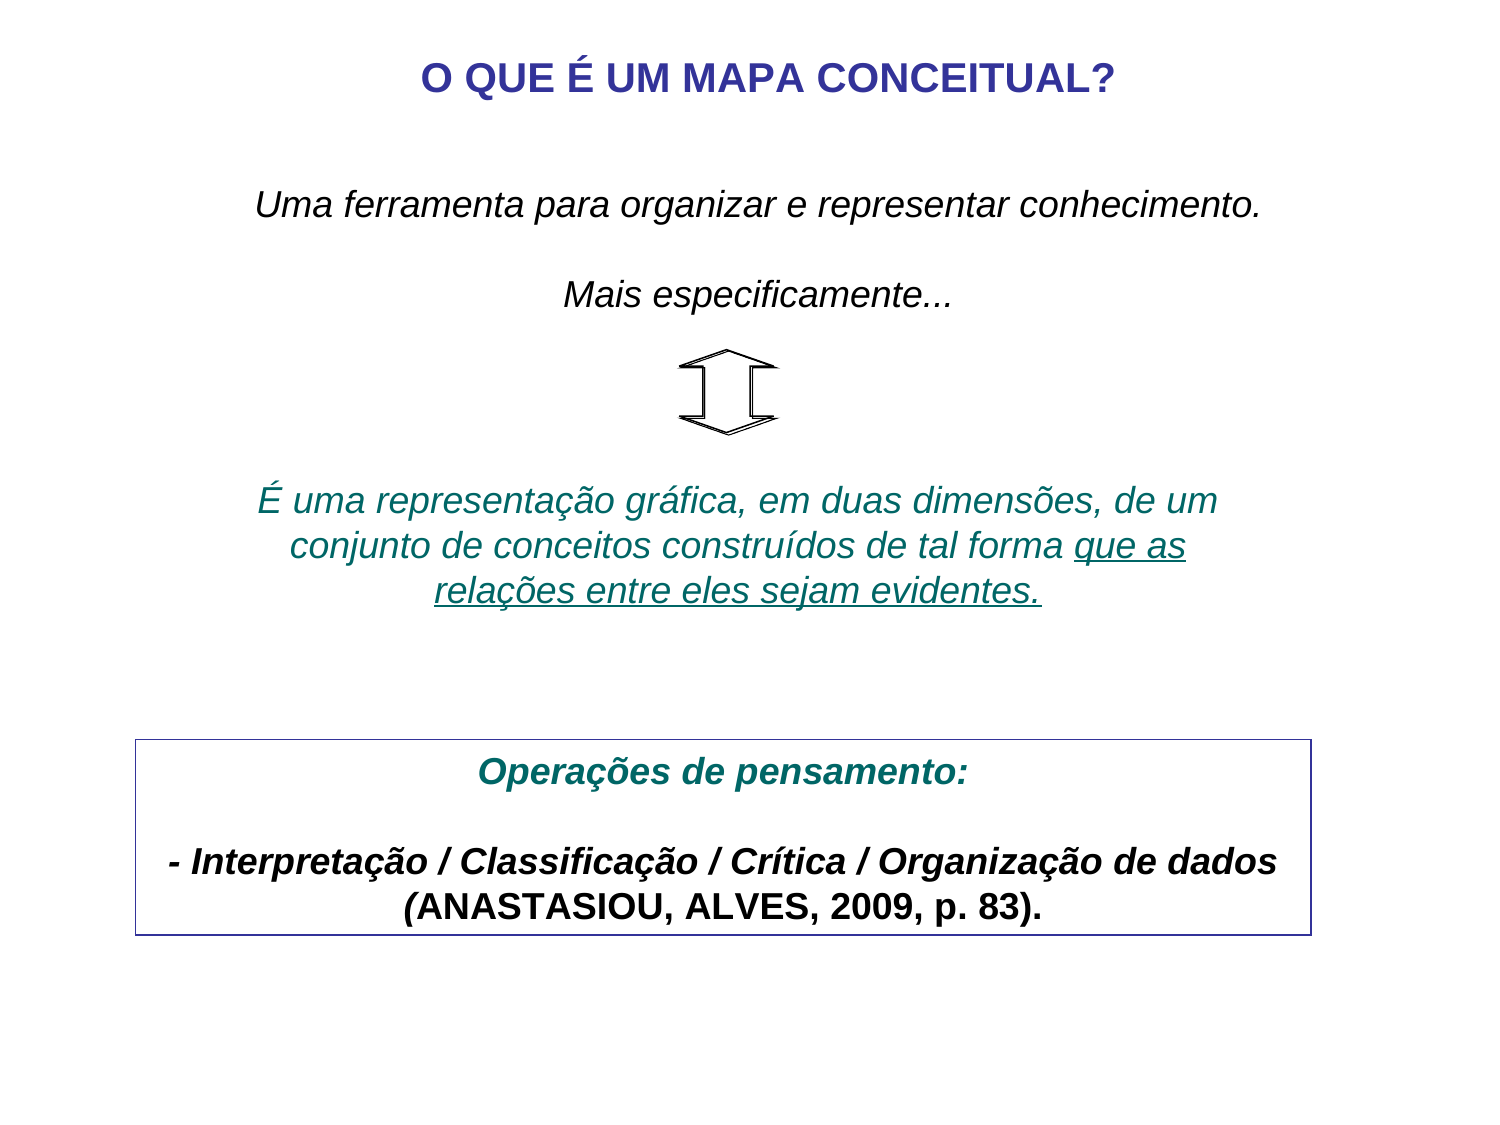

O QUE É UM MAPA CONCEITUAL?
Uma ferramenta para organizar e representar conhecimento.
Mais especificamente...
É uma representação gráfica, em duas dimensões, de um conjunto de conceitos construídos de tal forma que as relações entre eles sejam evidentes.
Operações de pensamento:
- Interpretação / Classificação / Crítica / Organização de dados (ANASTASIOU, ALVES, 2009, p. 83).